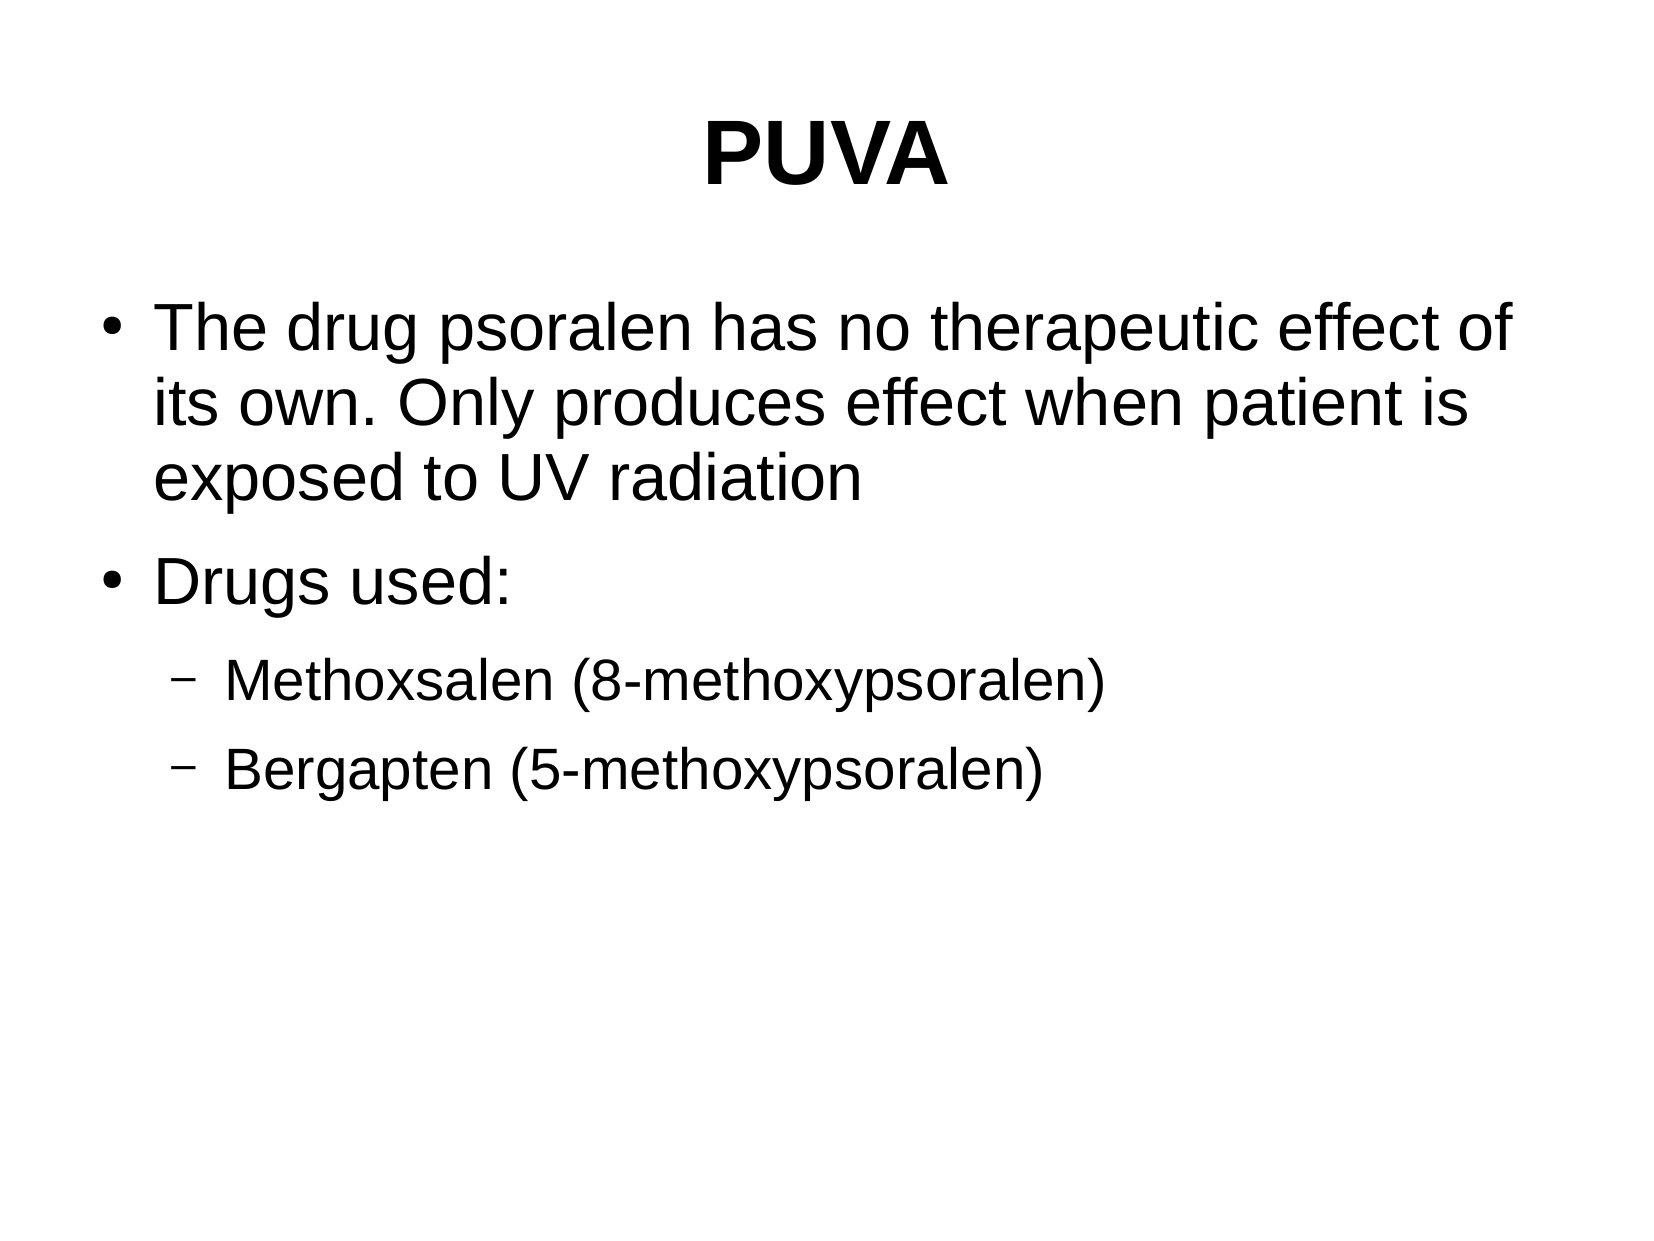

# PUVA
The drug psoralen has no therapeutic effect of its own. Only produces effect when patient is exposed to UV radiation
Drugs used:
Methoxsalen (8-methoxypsoralen)
Bergapten (5-methoxypsoralen)